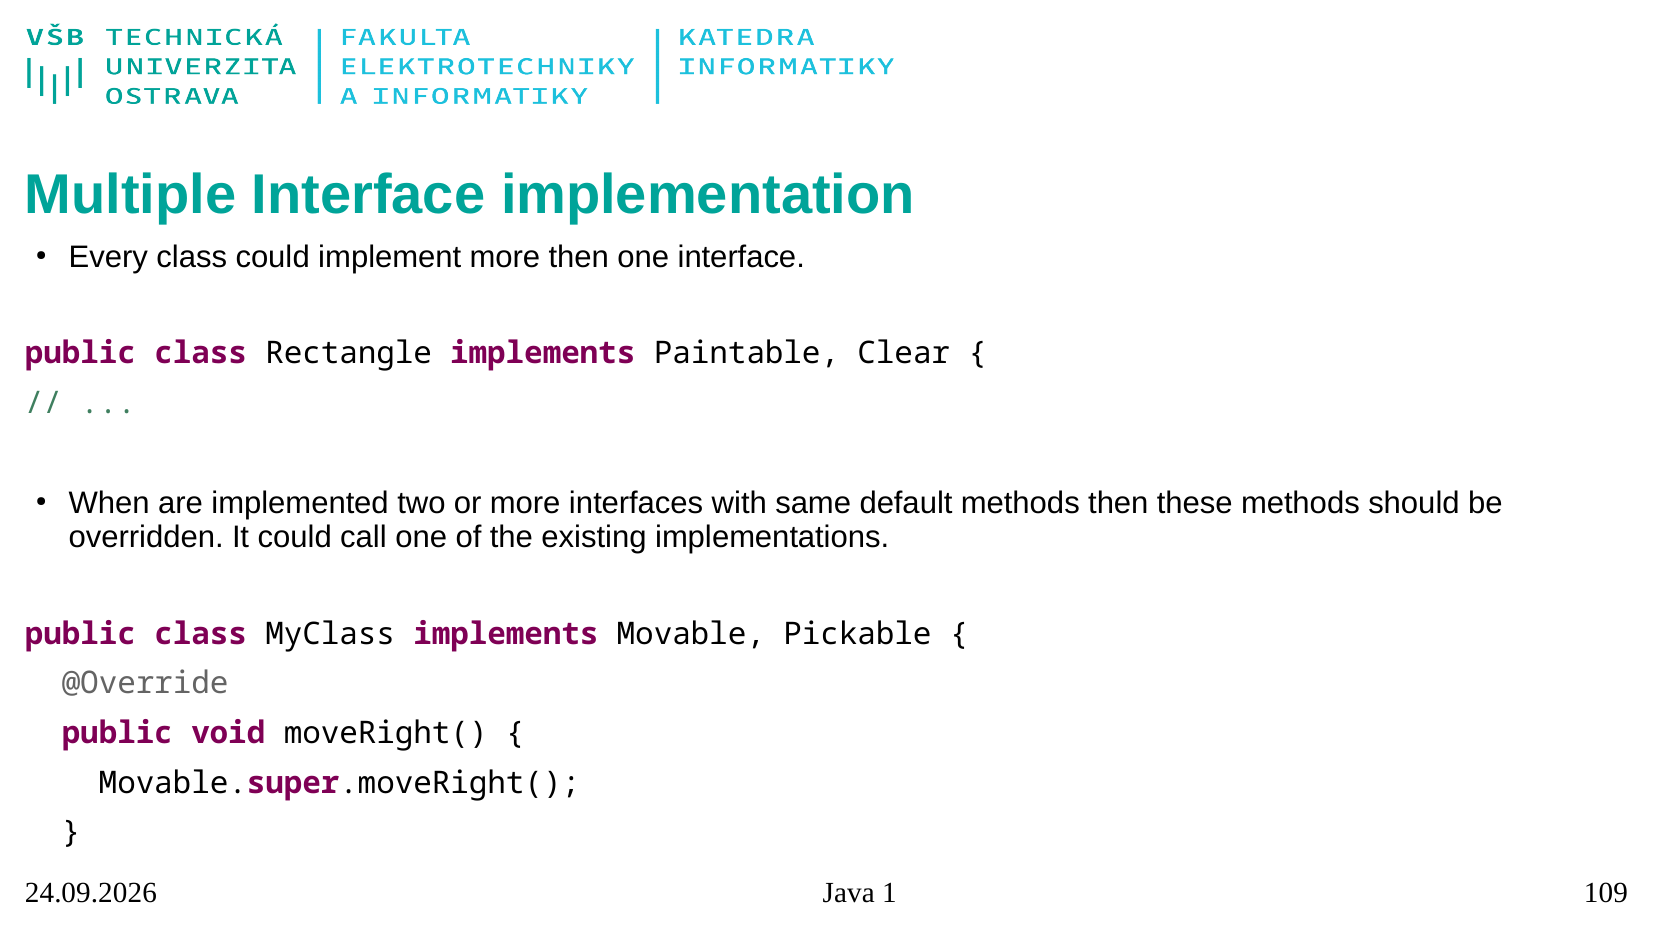

# Multiple Interface implementation
Every class could implement more then one interface.
public class Rectangle implements Paintable, Clear {
// ...
When are implemented two or more interfaces with same default methods then these methods should be overridden. It could call one of the existing implementations.
public class MyClass implements Movable, Pickable {
 @Override
 public void moveRight() {
 Movable.super.moveRight();
 }
Java 1
109